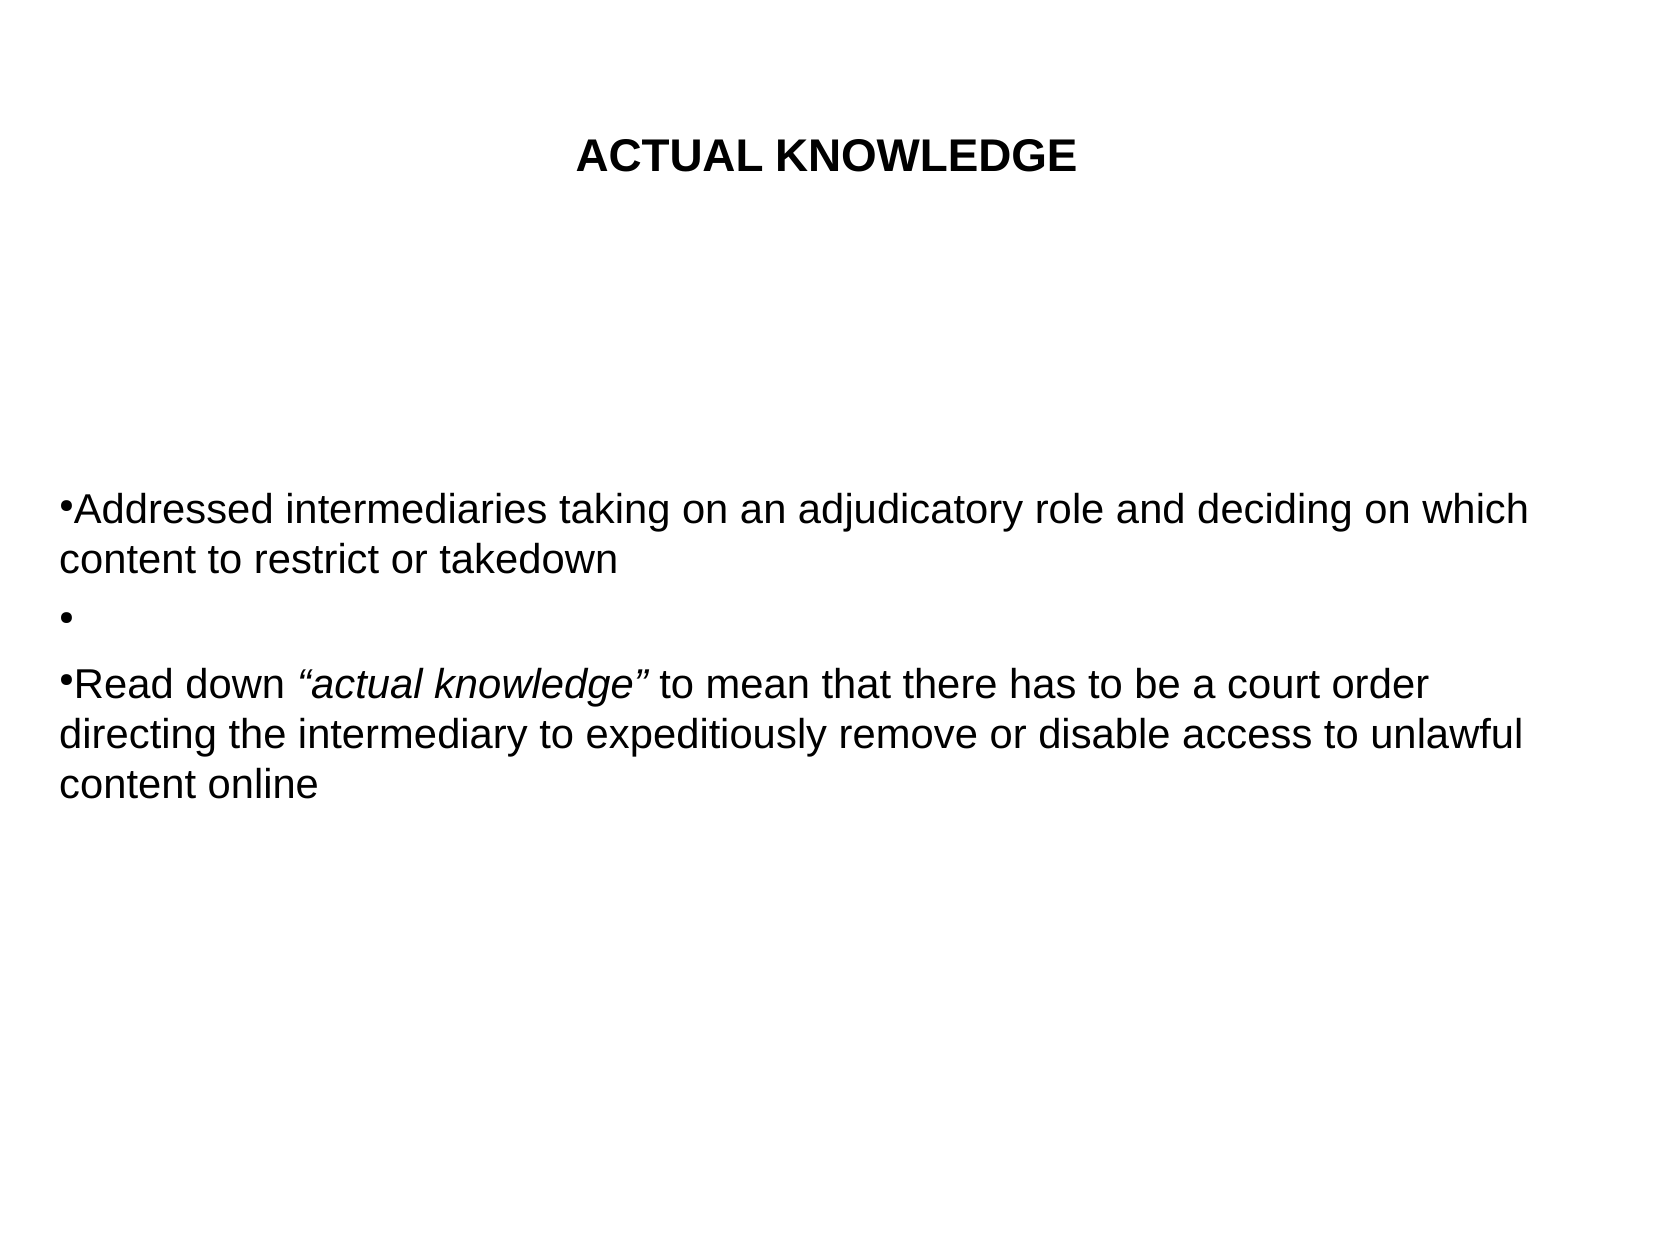

# ACTUAL KNOWLEDGE
Addressed intermediaries taking on an adjudicatory role and deciding on which content to restrict or takedown
Read down “actual knowledge” to mean that there has to be a court order directing the intermediary to expeditiously remove or disable access to unlawful content online